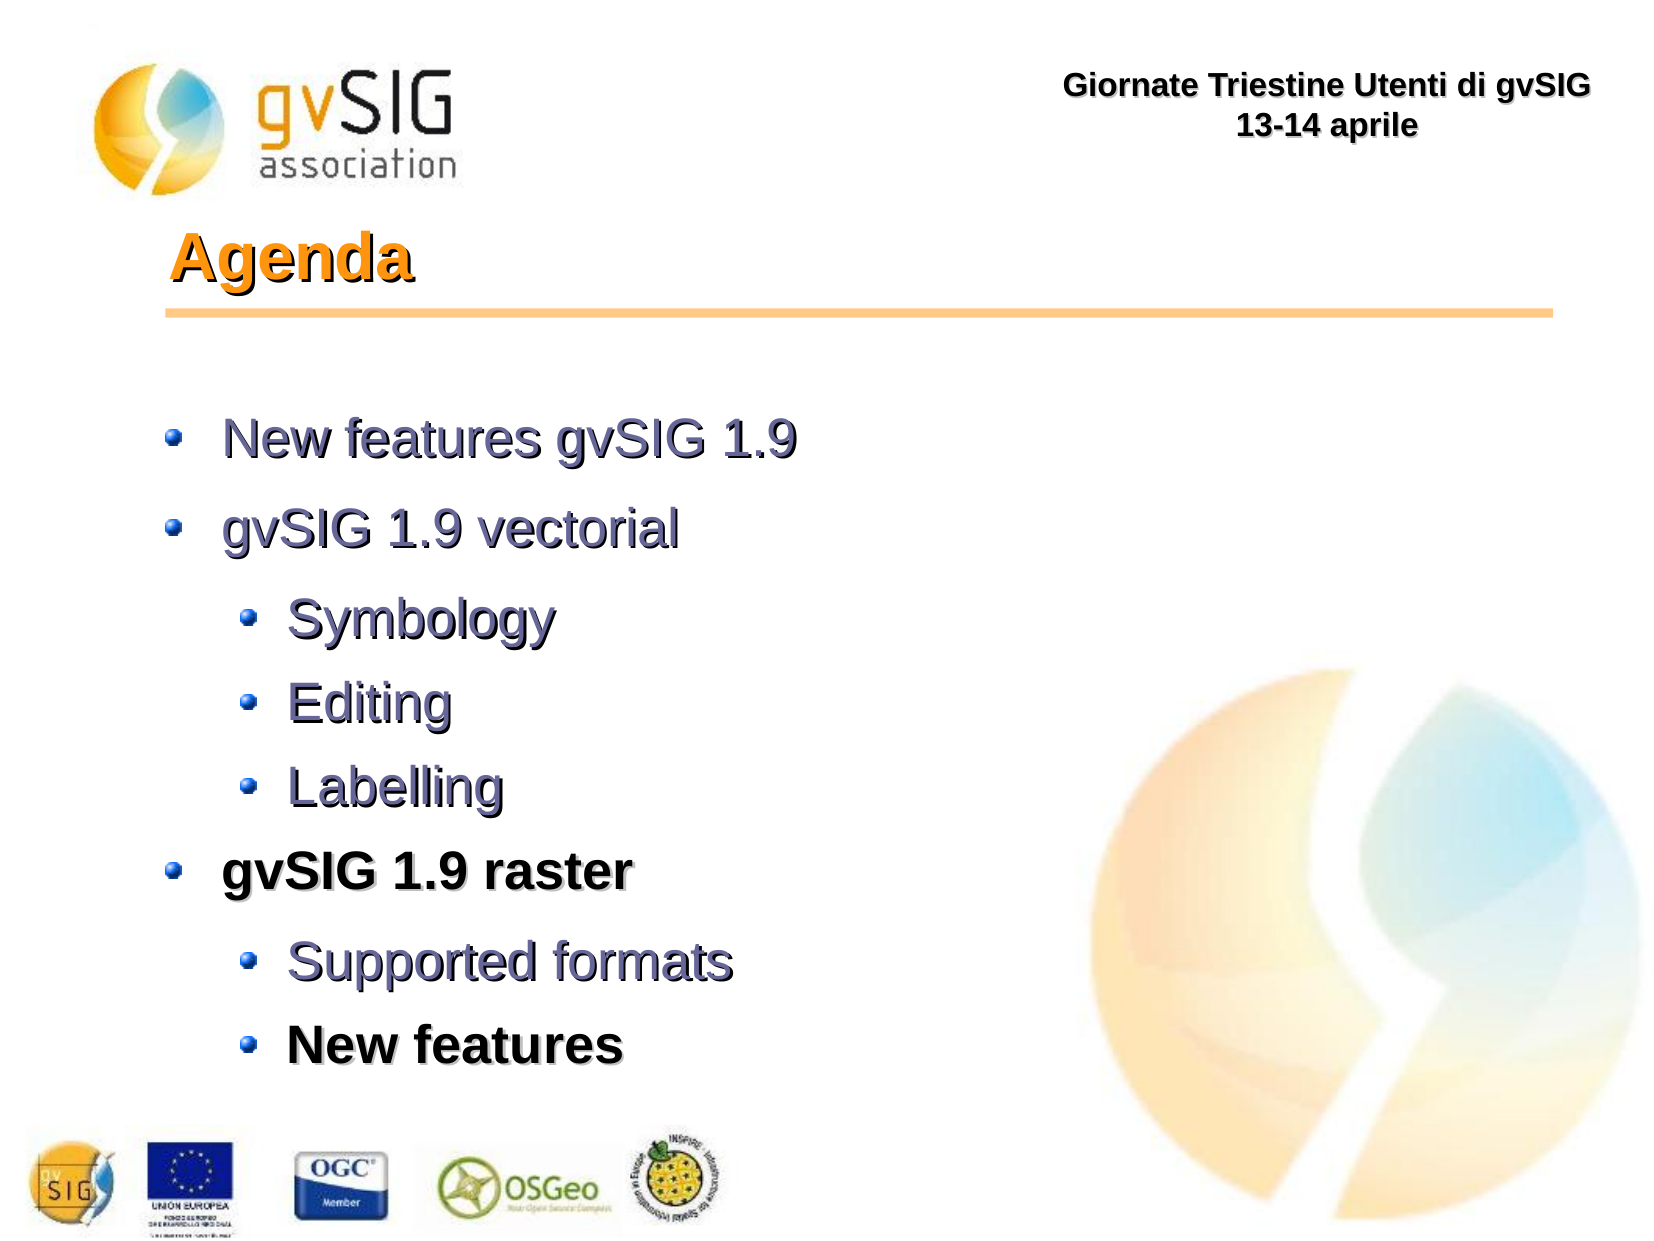

Agenda
# New features gvSIG 1.9
gvSIG 1.9 vectorial
Symbology
Editing
Labelling
gvSIG 1.9 raster
Supported formats
New features